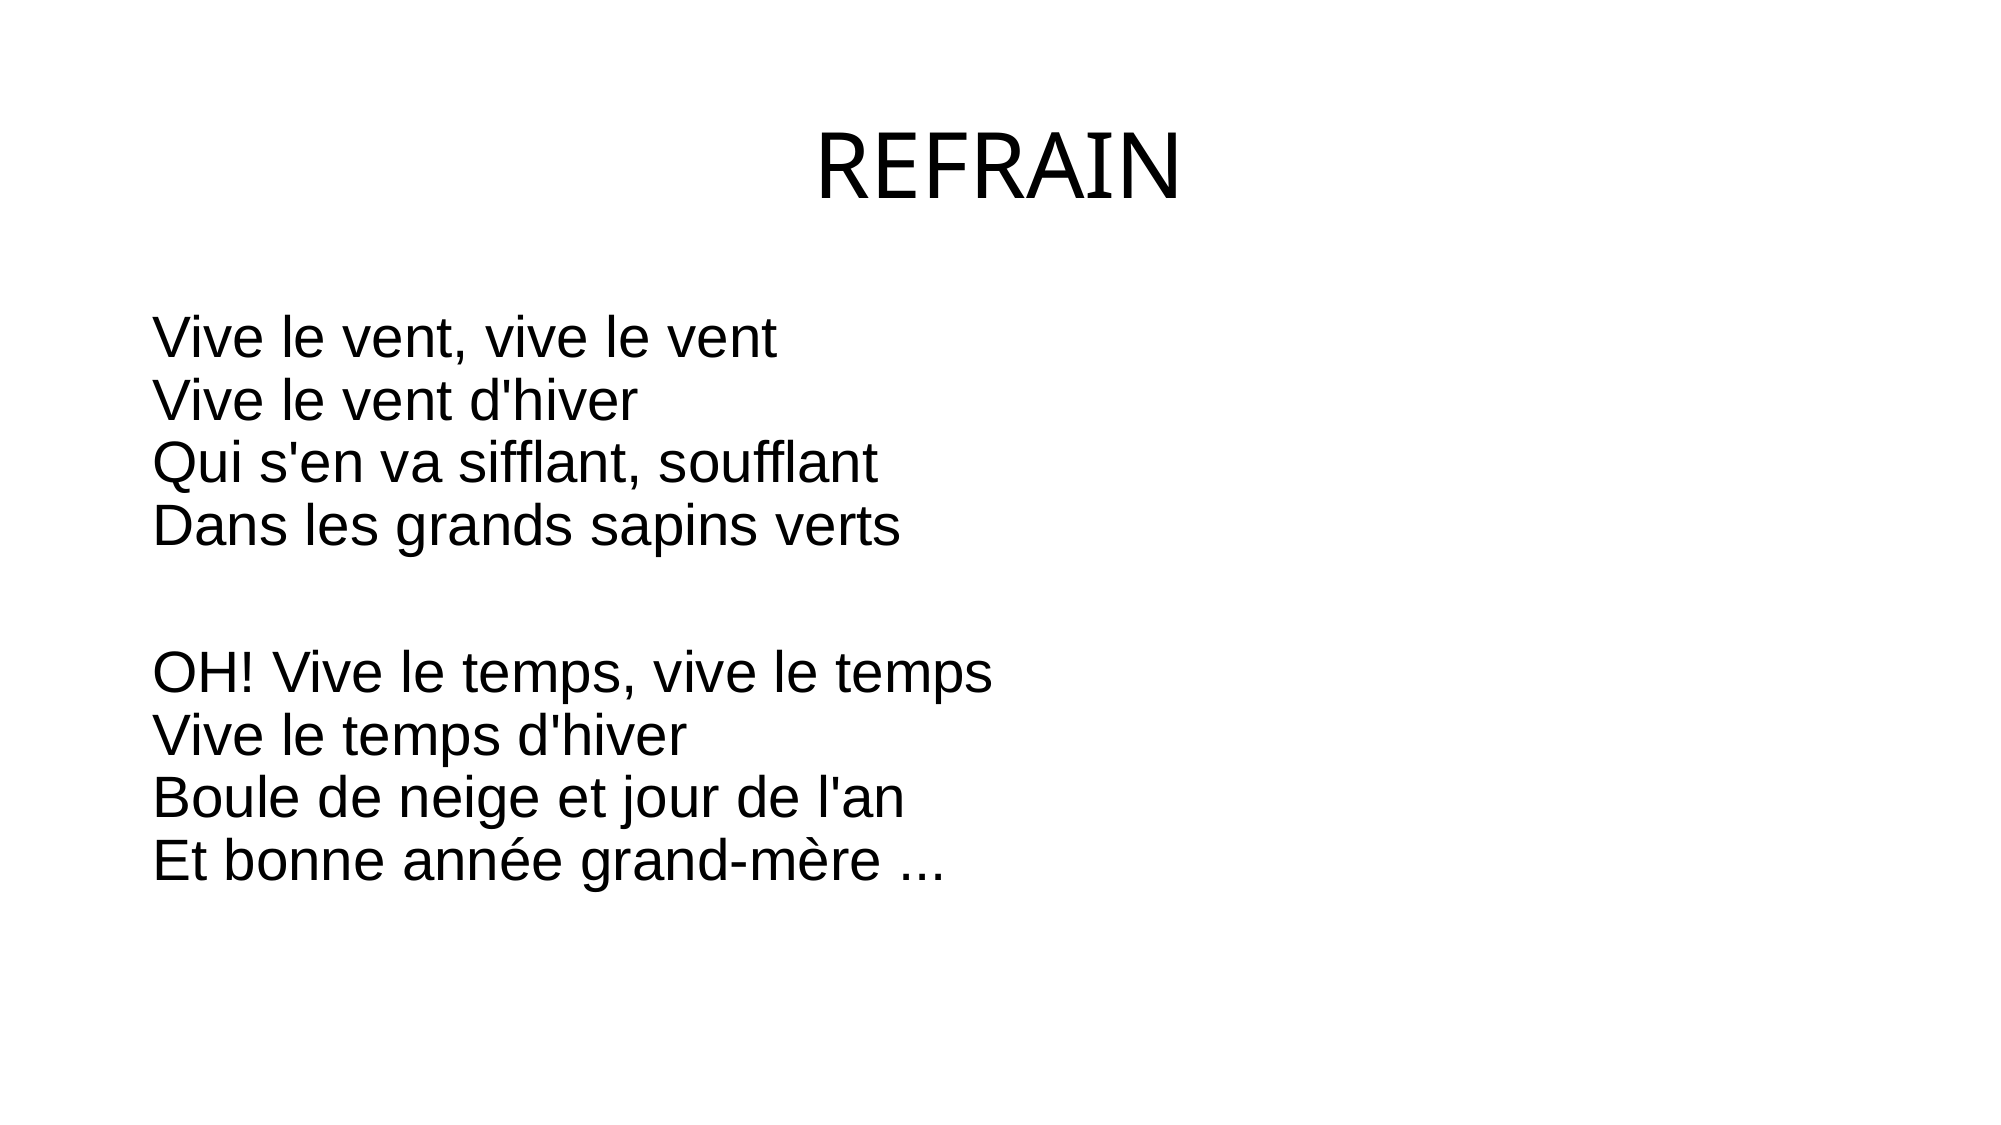

# REFRAIN
Vive le vent, vive le vent
Vive le vent d'hiver
Qui s'en va sifflant, soufflant
Dans les grands sapins verts
OH! Vive le temps, vive le temps
Vive le temps d'hiver
Boule de neige et jour de l'an
Et bonne année grand-mère ...